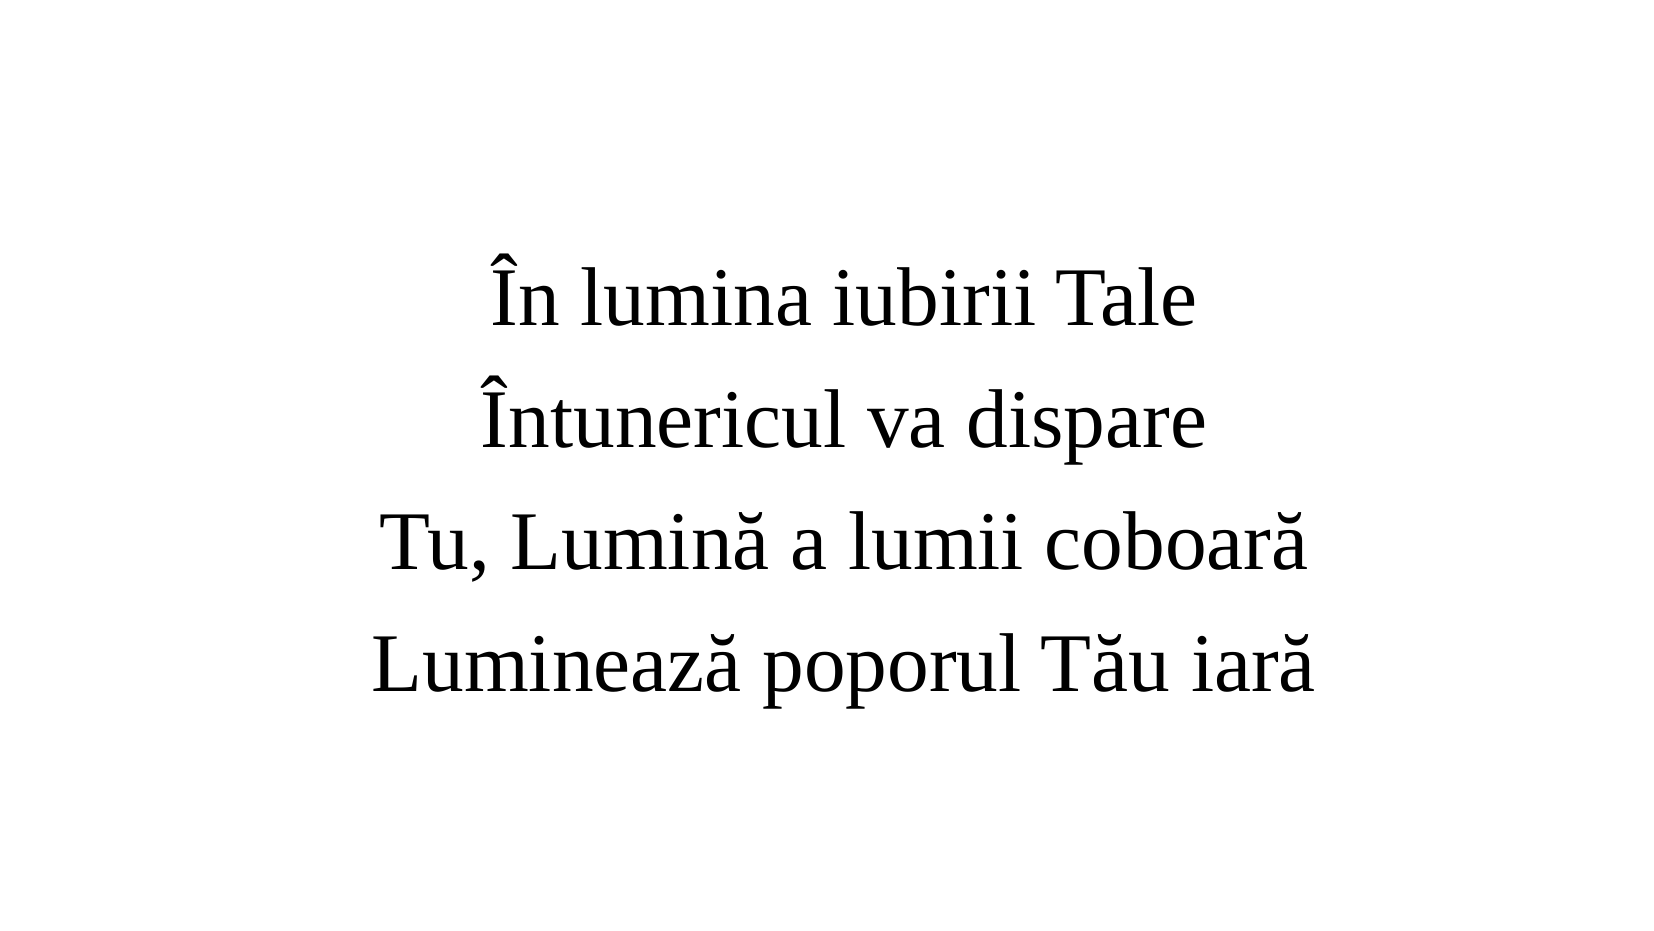

# În lumina iubirii Tale
Întunericul va dispare
Tu, Lumină a lumii coboară
Luminează poporul Tău iară